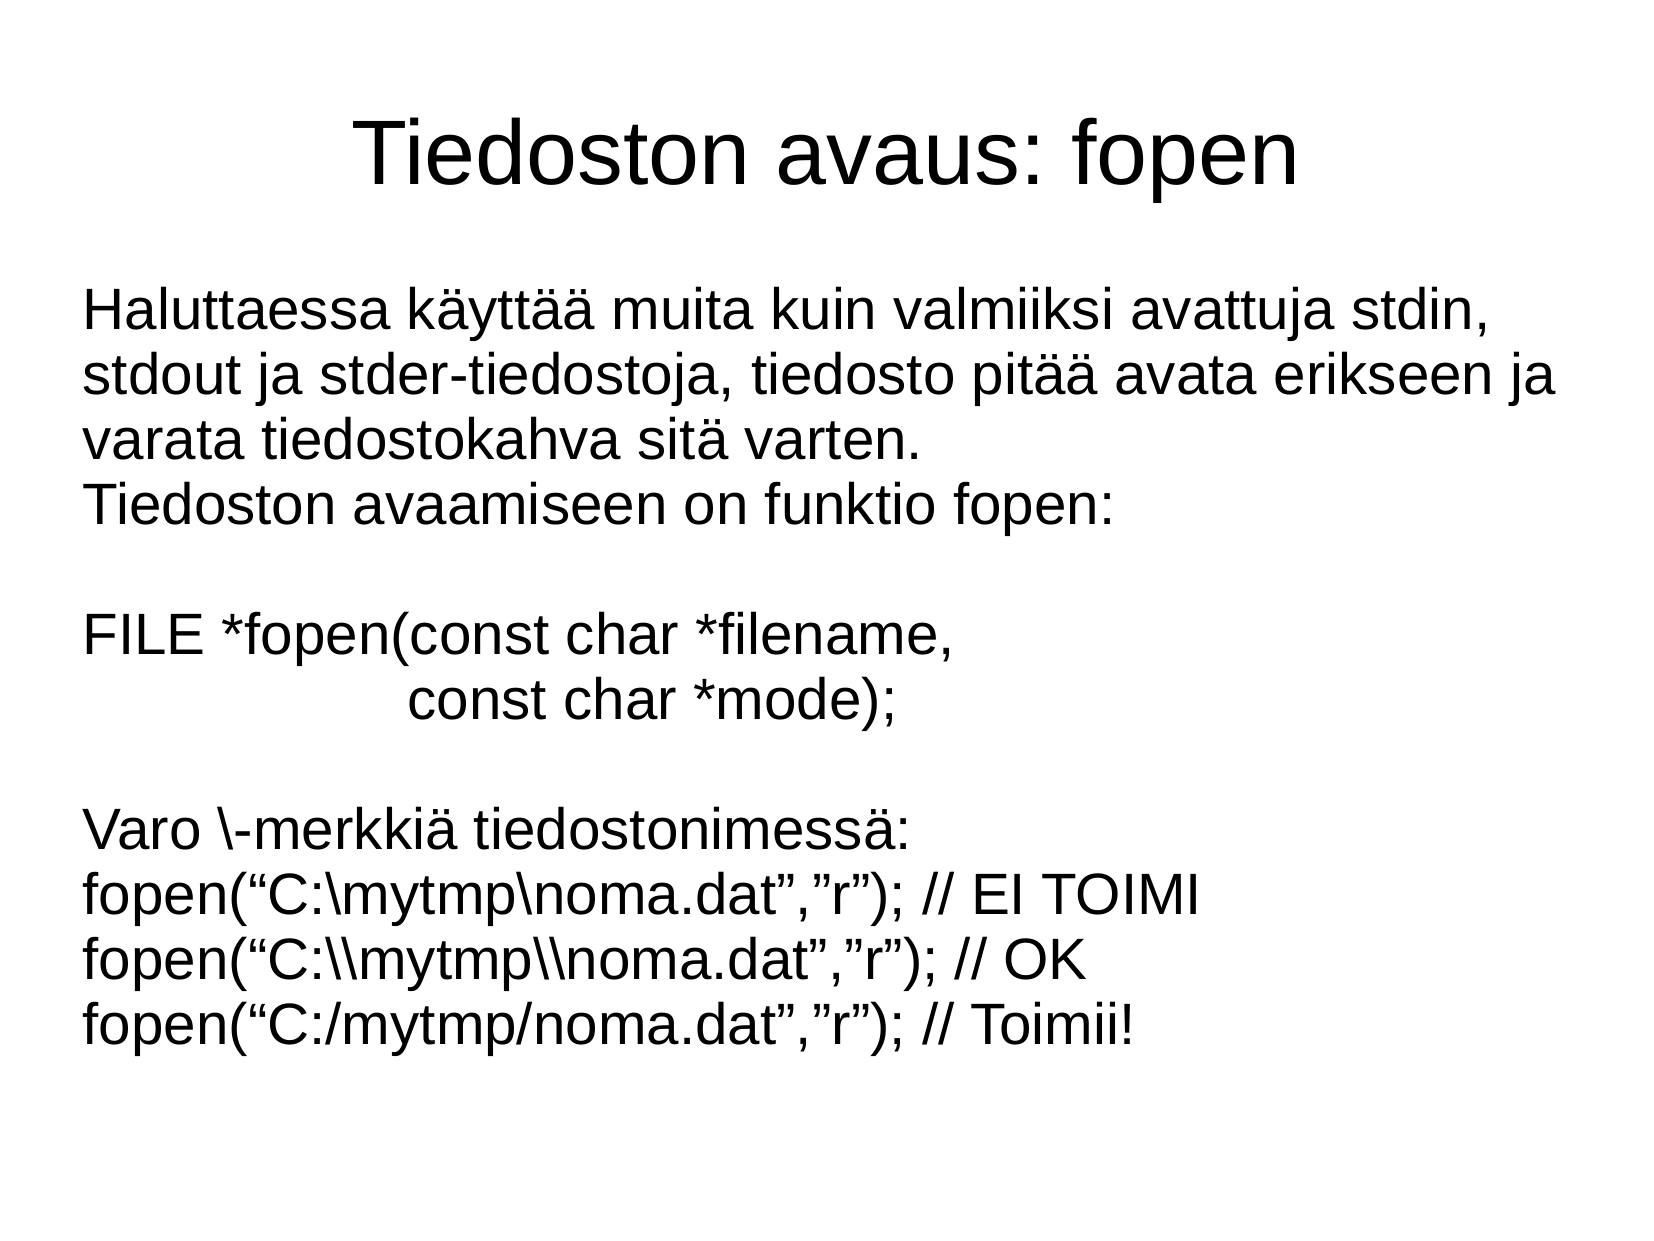

# Tiedoston avaus: fopen
Haluttaessa käyttää muita kuin valmiiksi avattuja stdin, stdout ja stder-tiedostoja, tiedosto pitää avata erikseen ja varata tiedostokahva sitä varten.
Tiedoston avaamiseen on funktio fopen:
FILE *fopen(const char *filename,
 const char *mode);
Varo \-merkkiä tiedostonimessä:
fopen(“C:\mytmp\noma.dat”,”r”); // EI TOIMI
fopen(“C:\\mytmp\\noma.dat”,”r”); // OK
fopen(“C:/mytmp/noma.dat”,”r”); // Toimii!